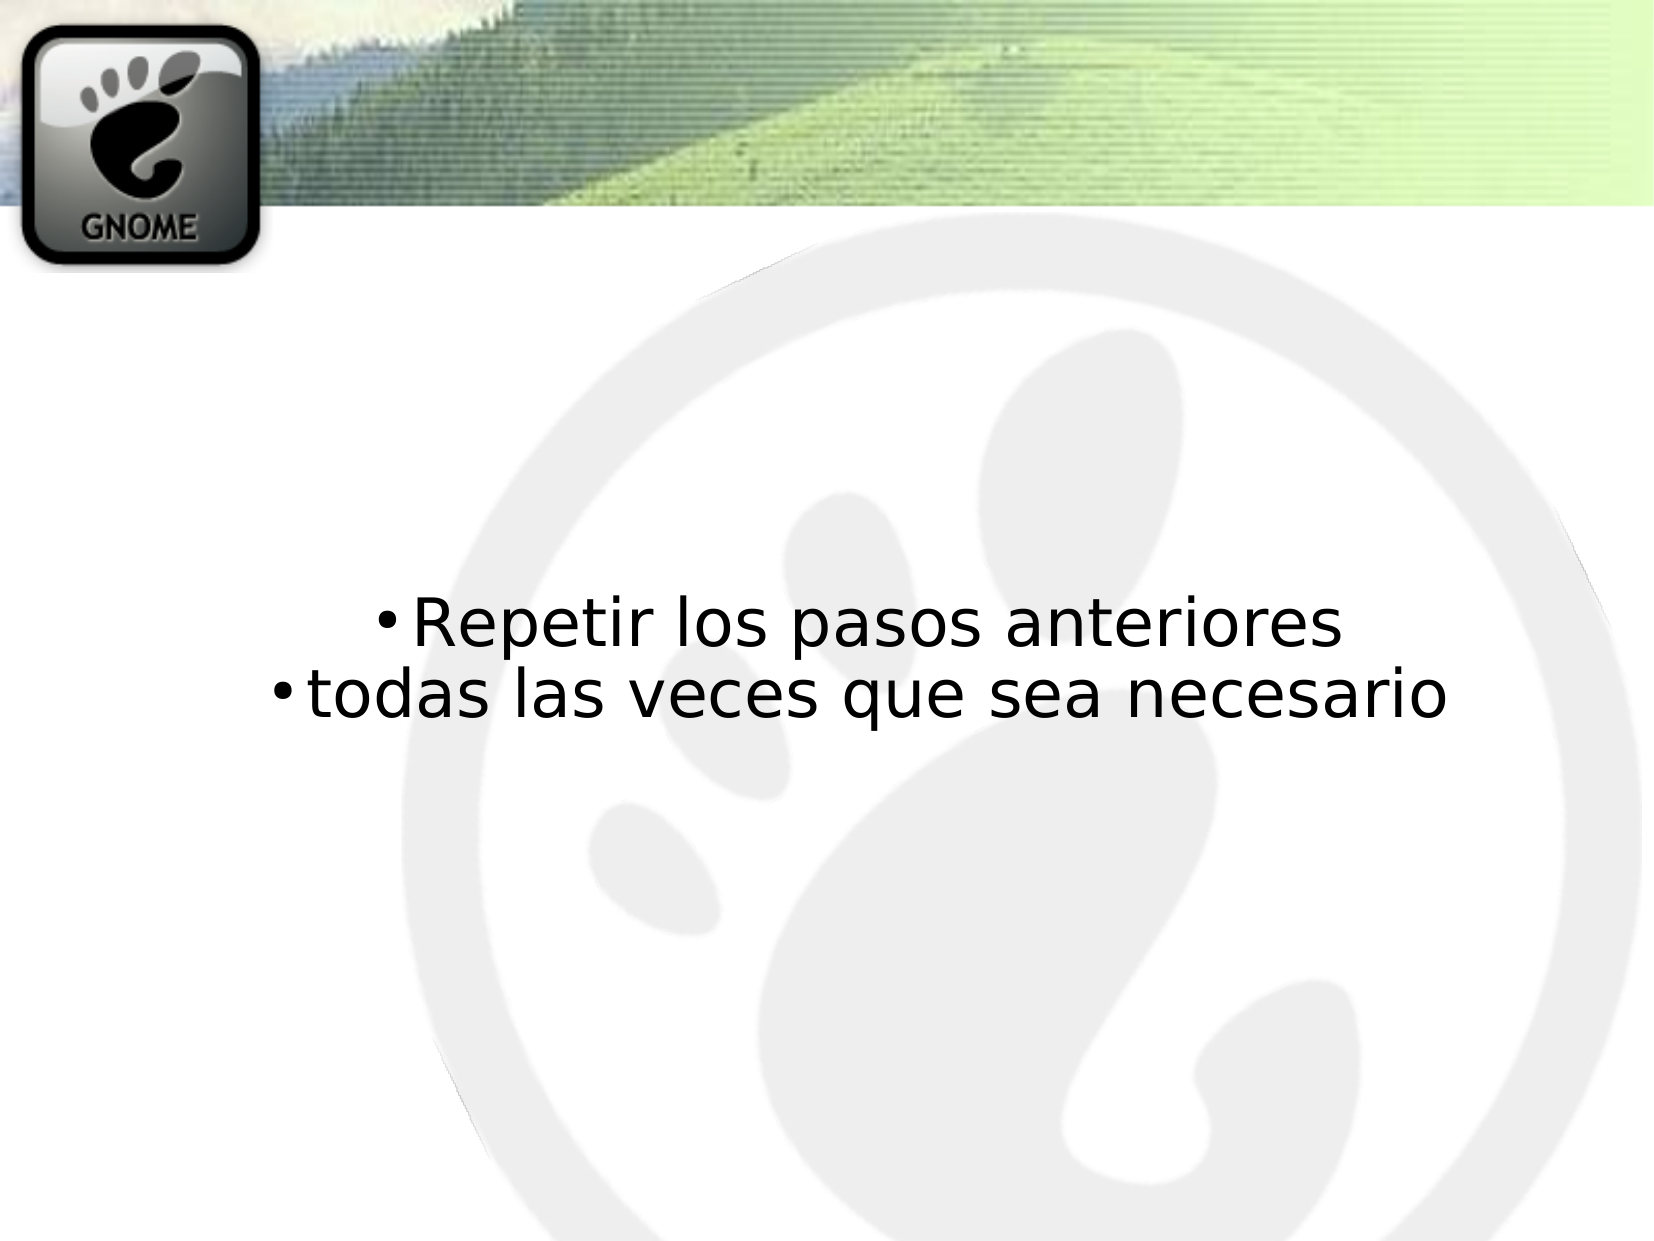

#
Repetir los pasos anteriores
todas las veces que sea necesario